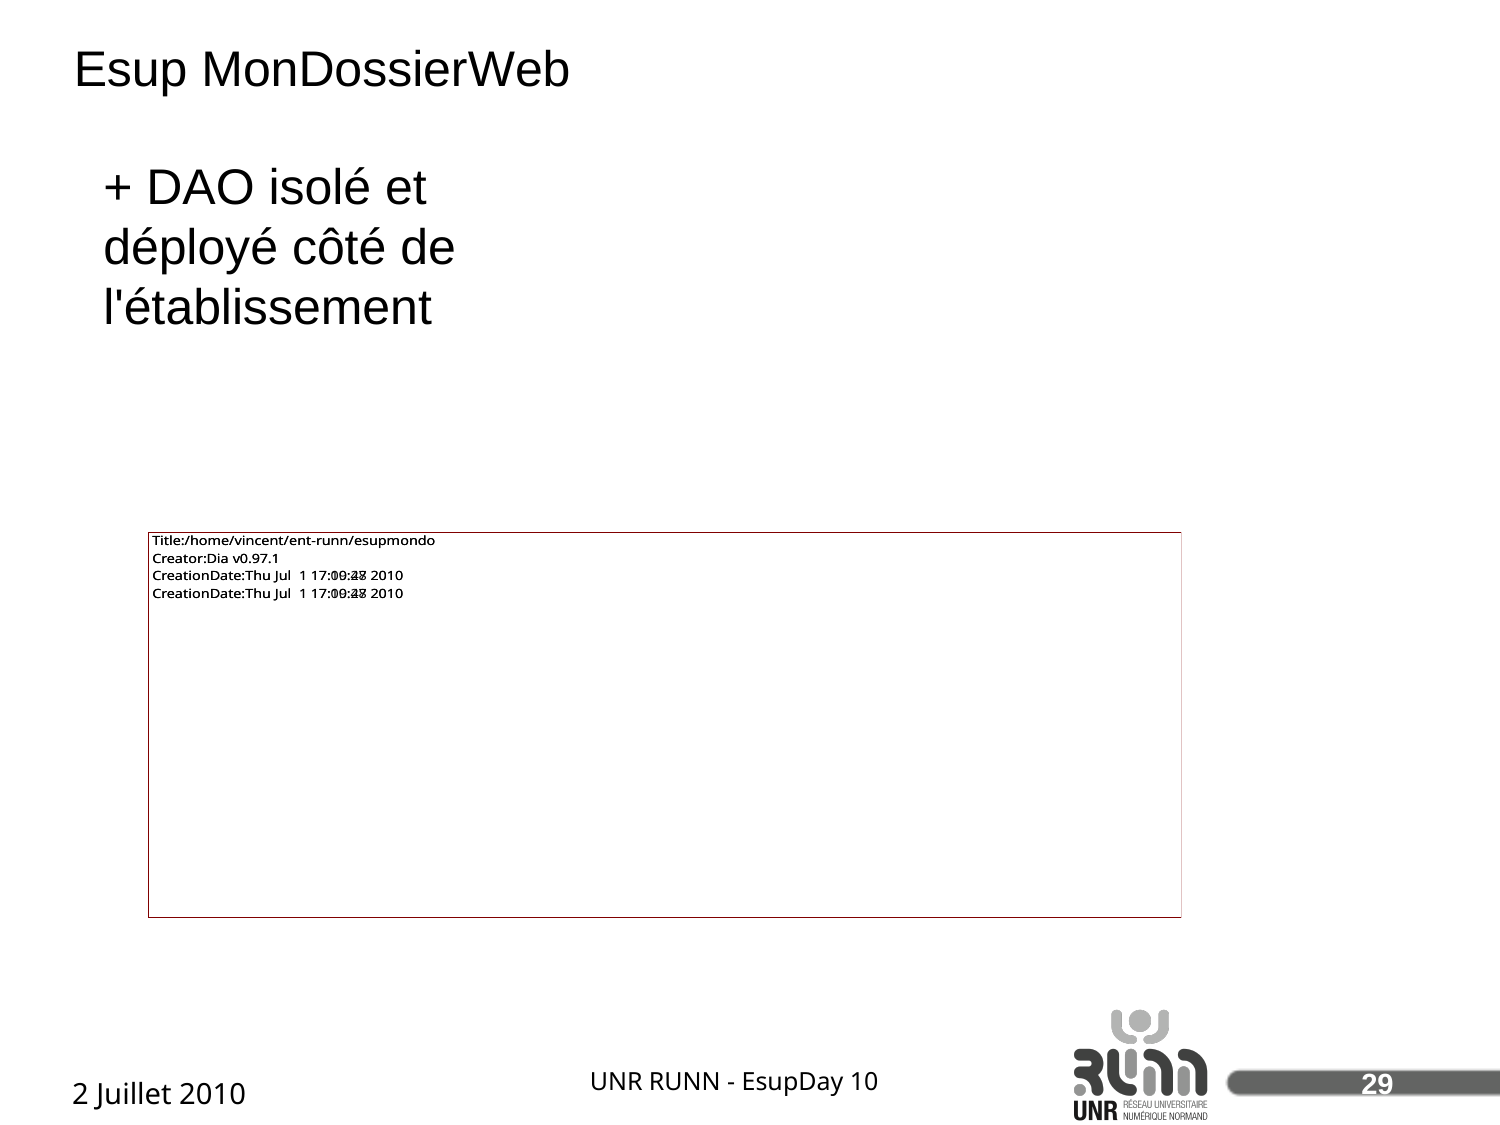

#
Esup MonDossierWeb
+ DAO isolé et déployé côté de l'établissement
UNR RUNN - EsupDay 10
2 Juillet 2010